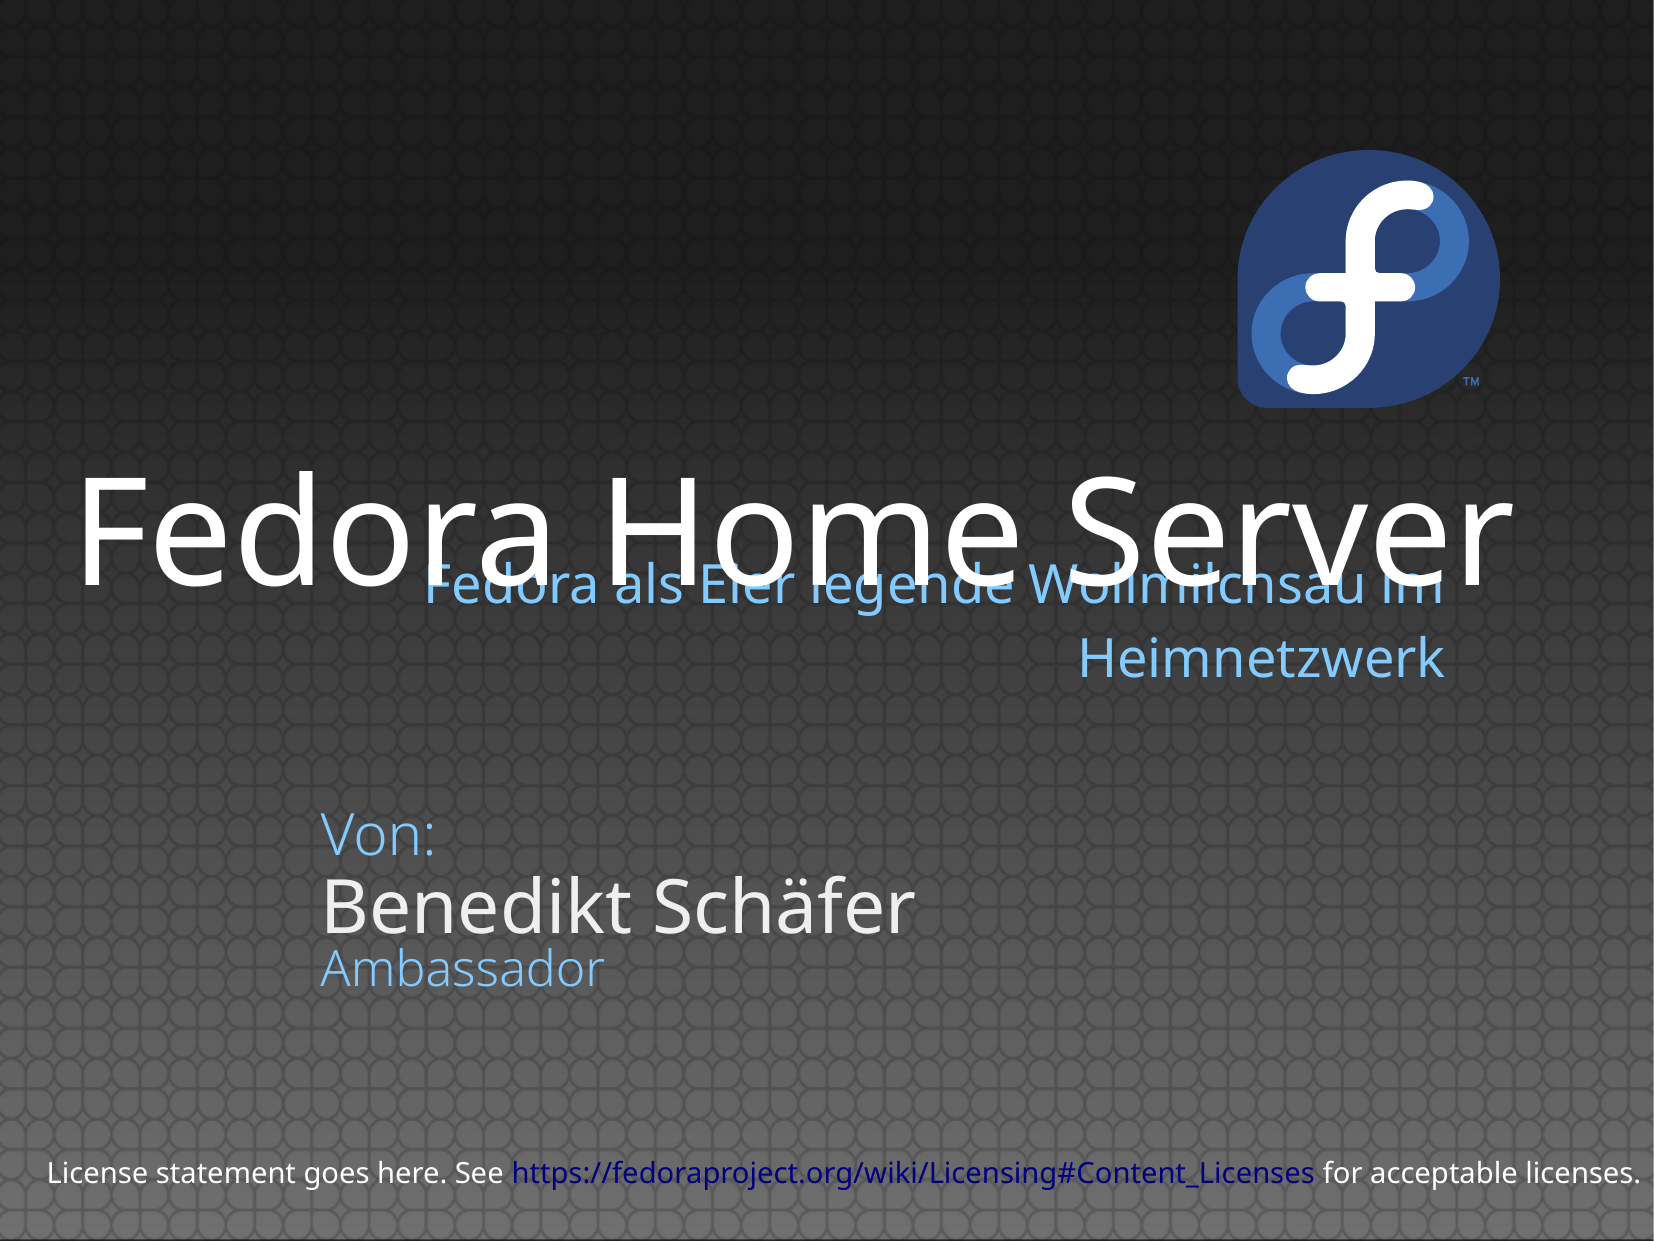

Fedora Home Server
# Fedora als Eier legende Wollmilchsau im Heimnetzwerk
Von:
Benedikt Schäfer
Ambassador
License statement goes here. See https://fedoraproject.org/wiki/Licensing#Content_Licenses for acceptable licenses.